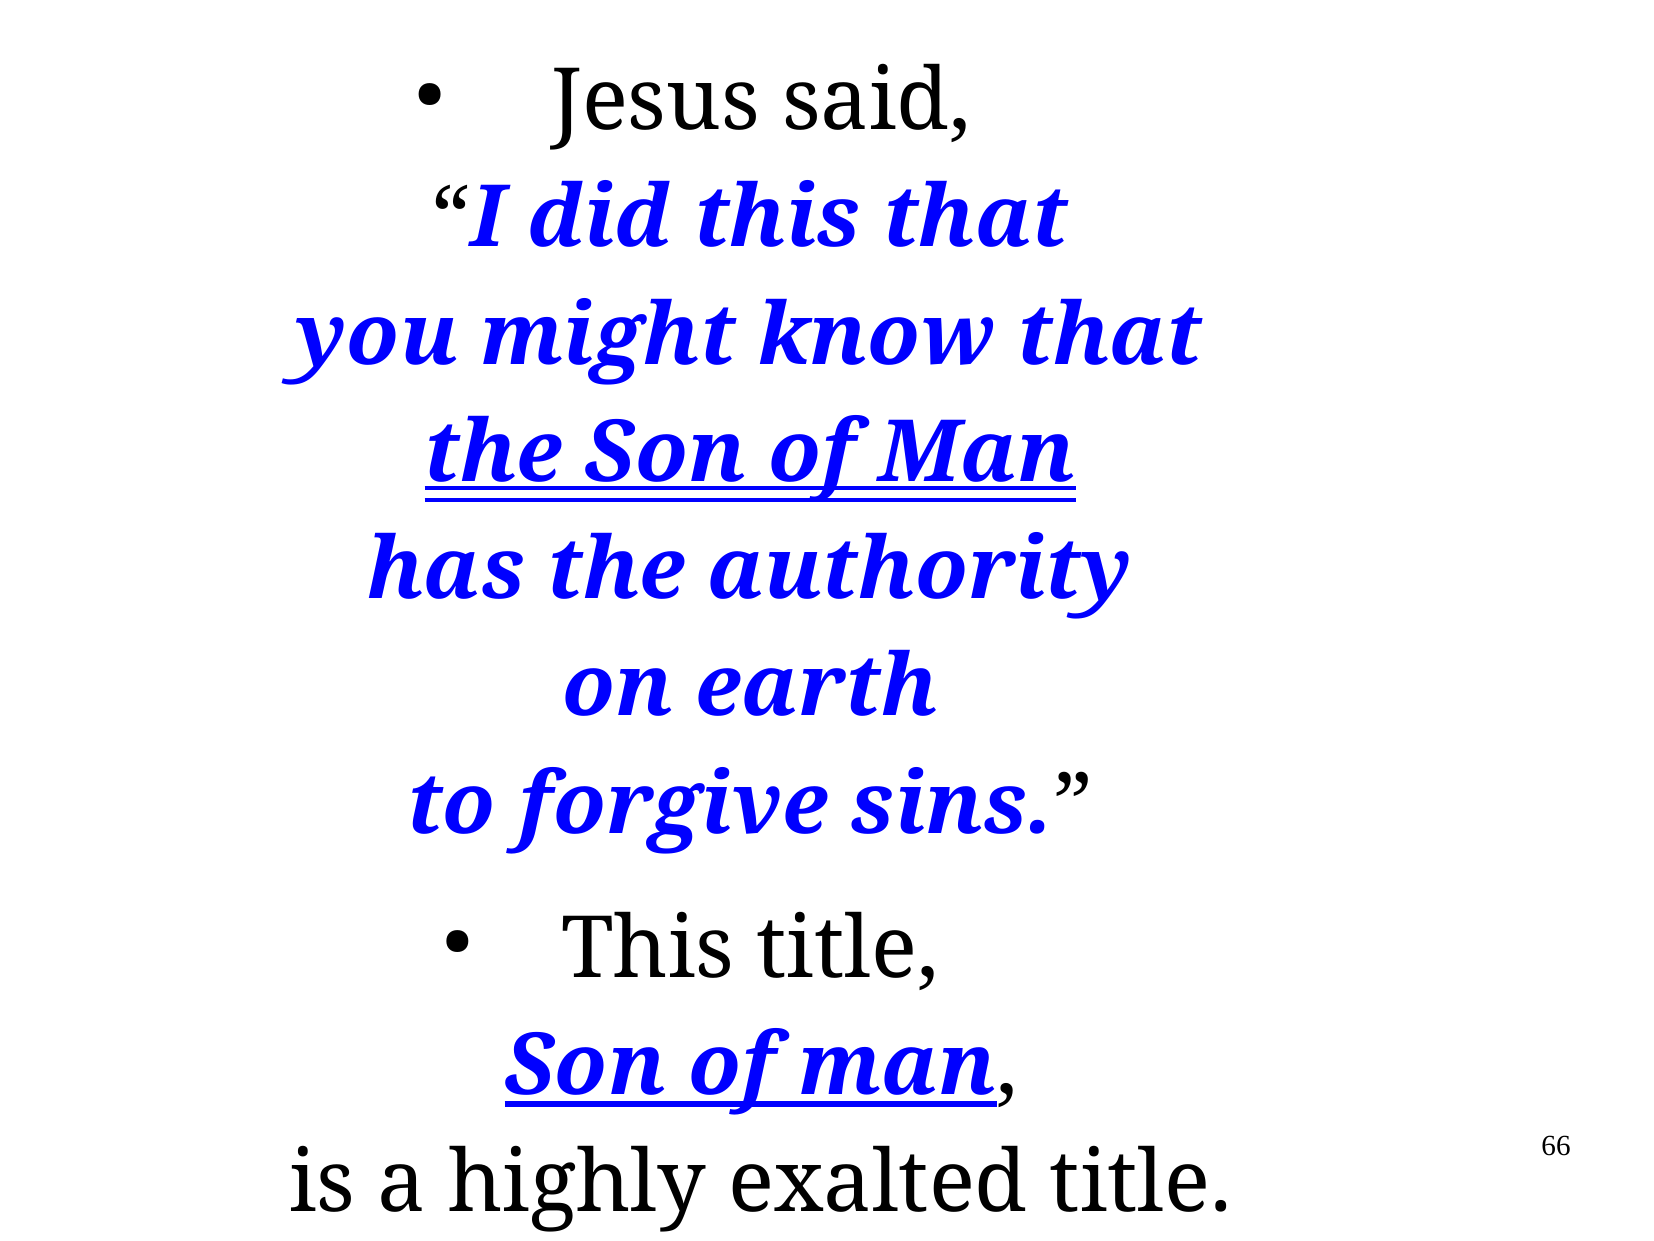

# Jesus said, “I did this that you might know that the Son of Man has the authority on earth to forgive sins.”
This title,
Son of man,
is a highly exalted title.
66